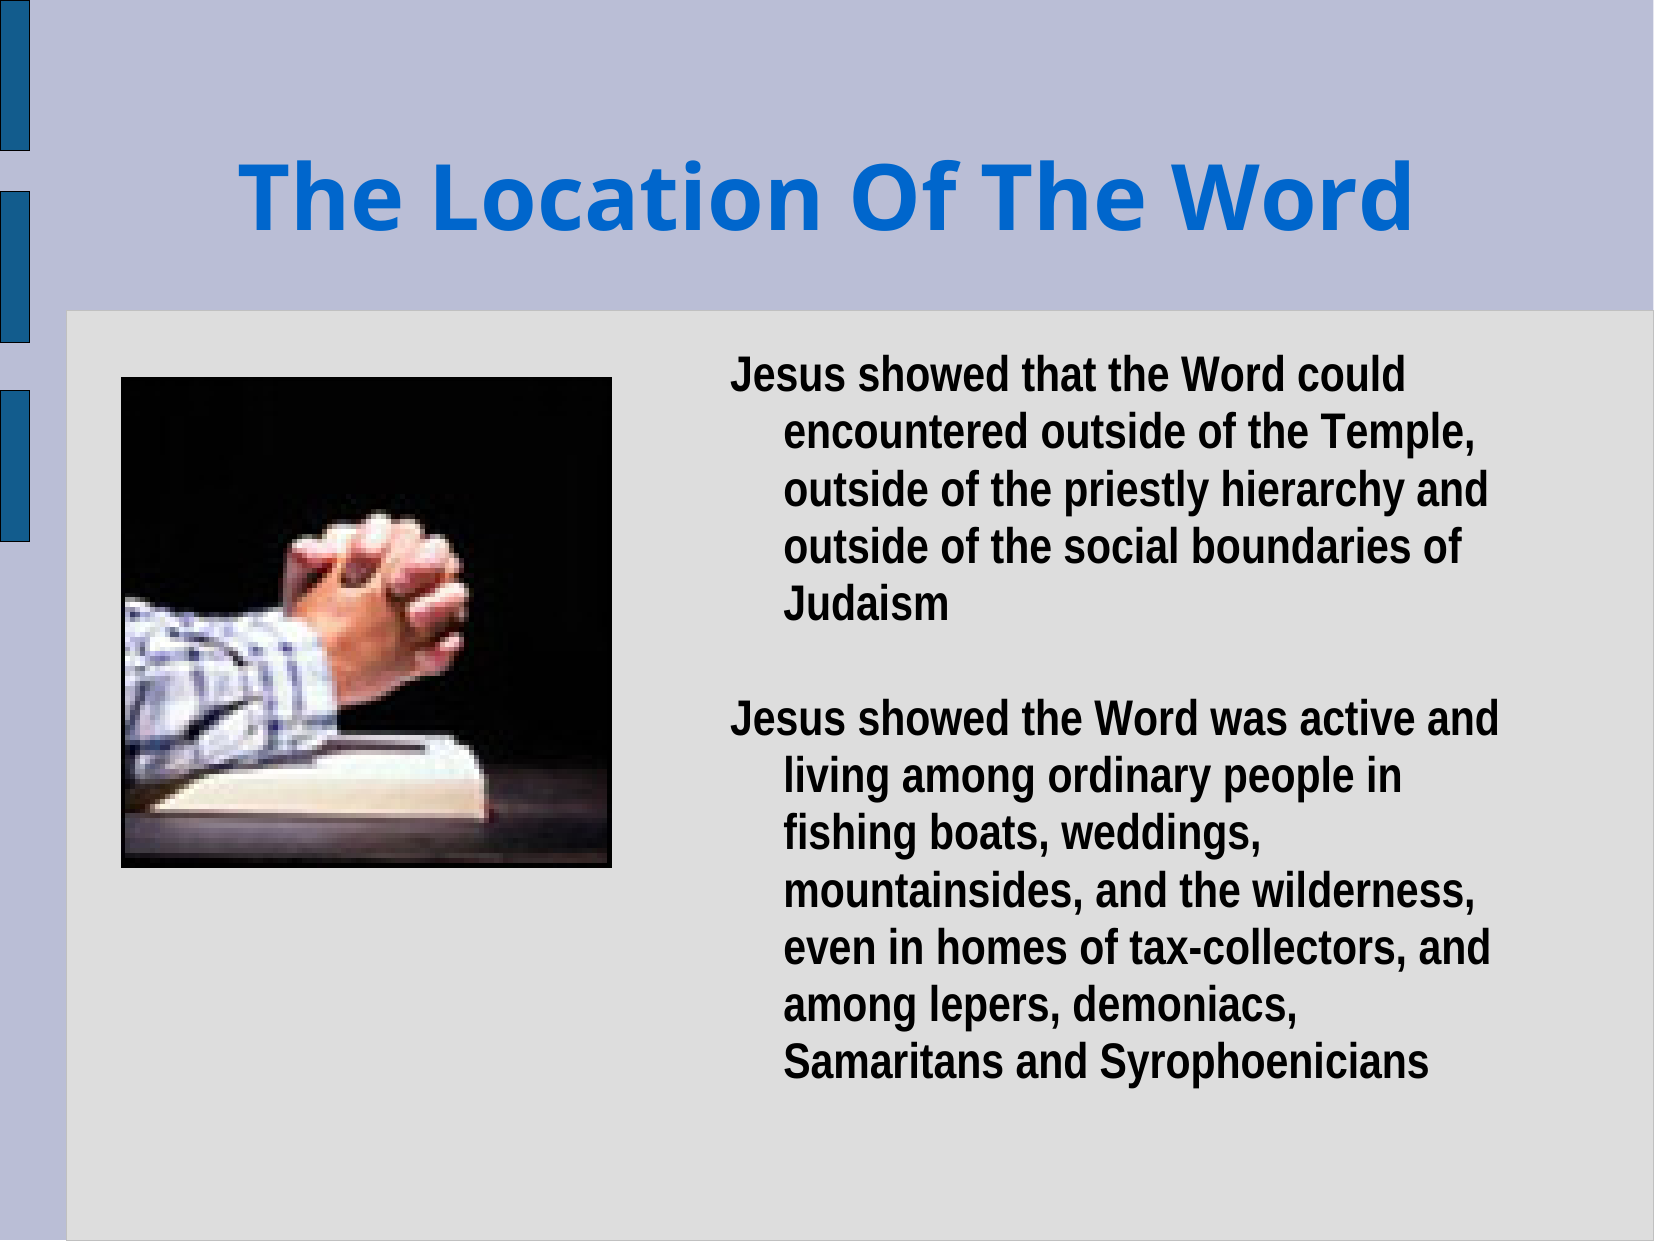

# The Location Of The Word
Jesus showed that the Word could encountered outside of the Temple, outside of the priestly hierarchy and outside of the social boundaries of Judaism
Jesus showed the Word was active and living among ordinary people in fishing boats, weddings, mountainsides, and the wilderness, even in homes of tax-collectors, and among lepers, demoniacs, Samaritans and Syrophoenicians